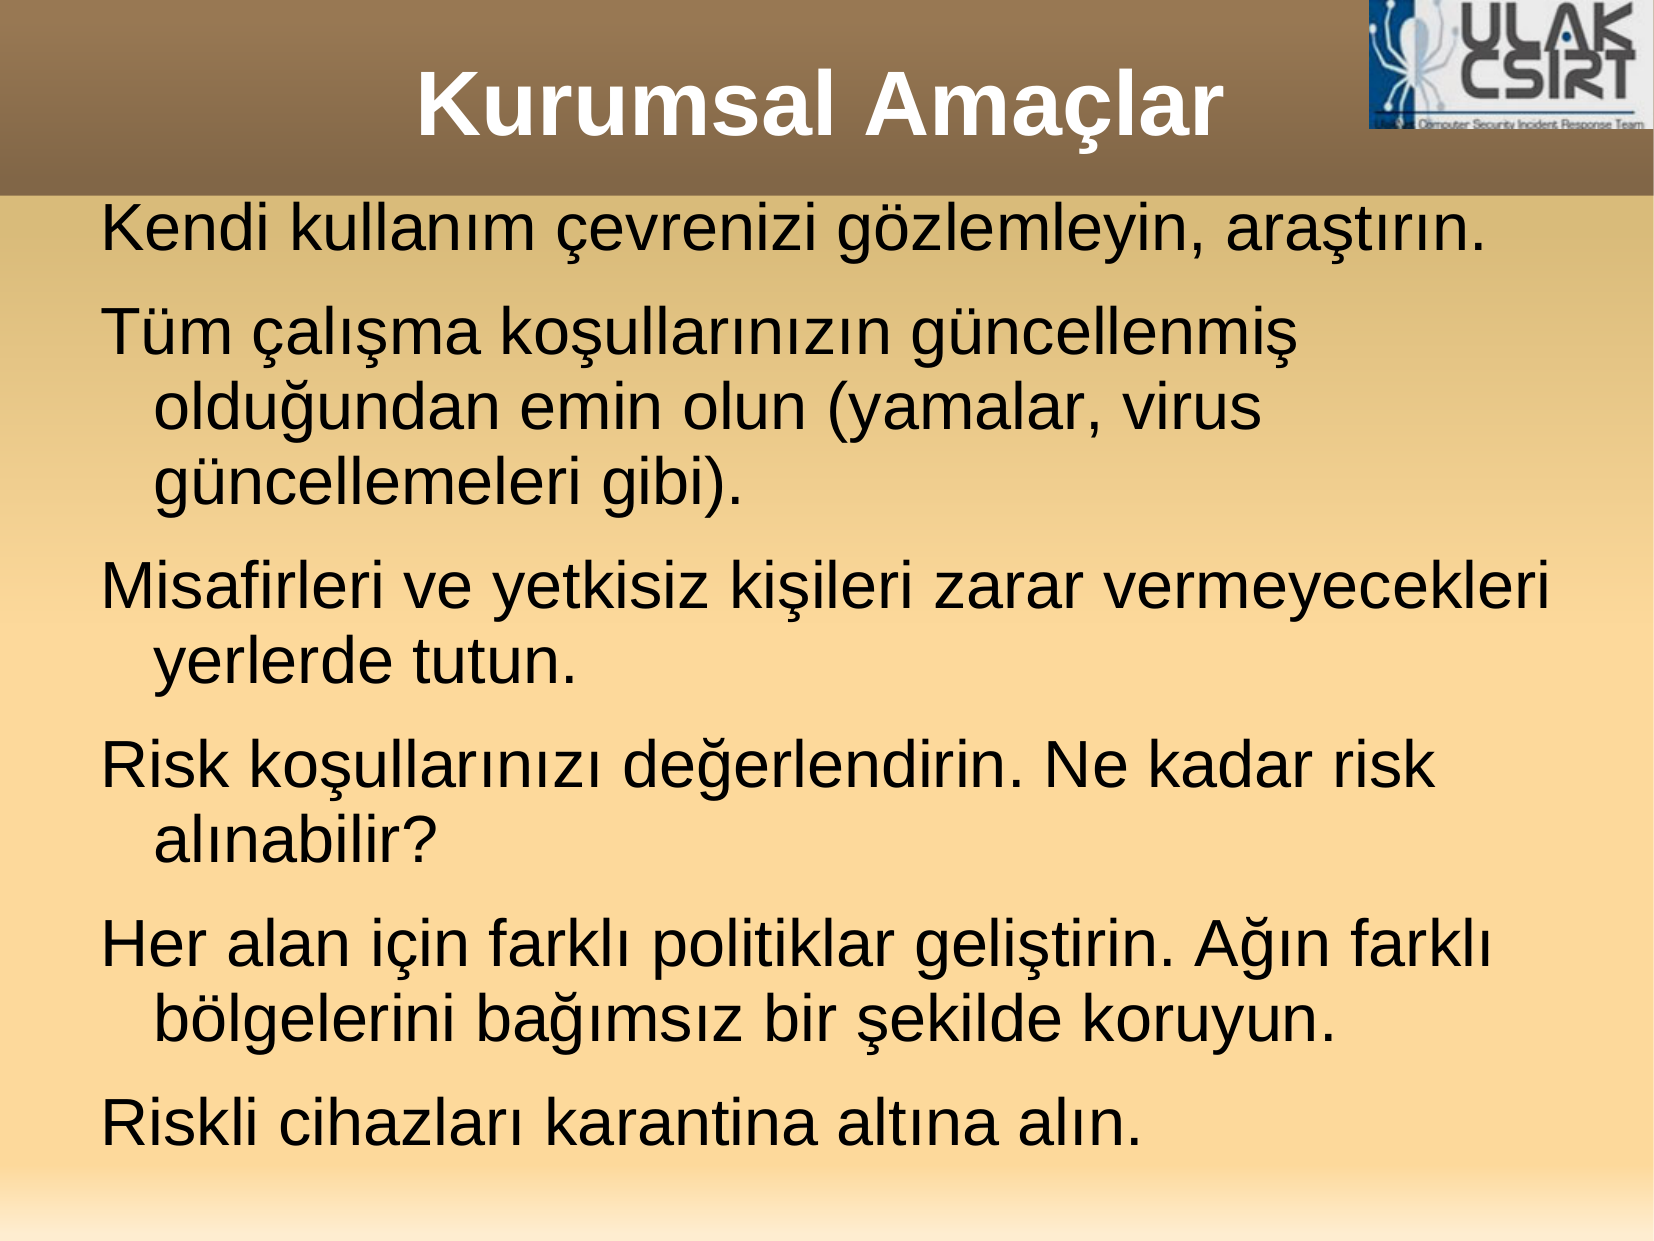

# Kurumsal Amaçlar
Kendi kullanım çevrenizi gözlemleyin, araştırın.
Tüm çalışma koşullarınızın güncellenmiş olduğundan emin olun (yamalar, virus güncellemeleri gibi).
Misafirleri ve yetkisiz kişileri zarar vermeyecekleri yerlerde tutun.
Risk koşullarınızı değerlendirin. Ne kadar risk alınabilir?
Her alan için farklı politiklar geliştirin. Ağın farklı bölgelerini bağımsız bir şekilde koruyun.
Riskli cihazları karantina altına alın.